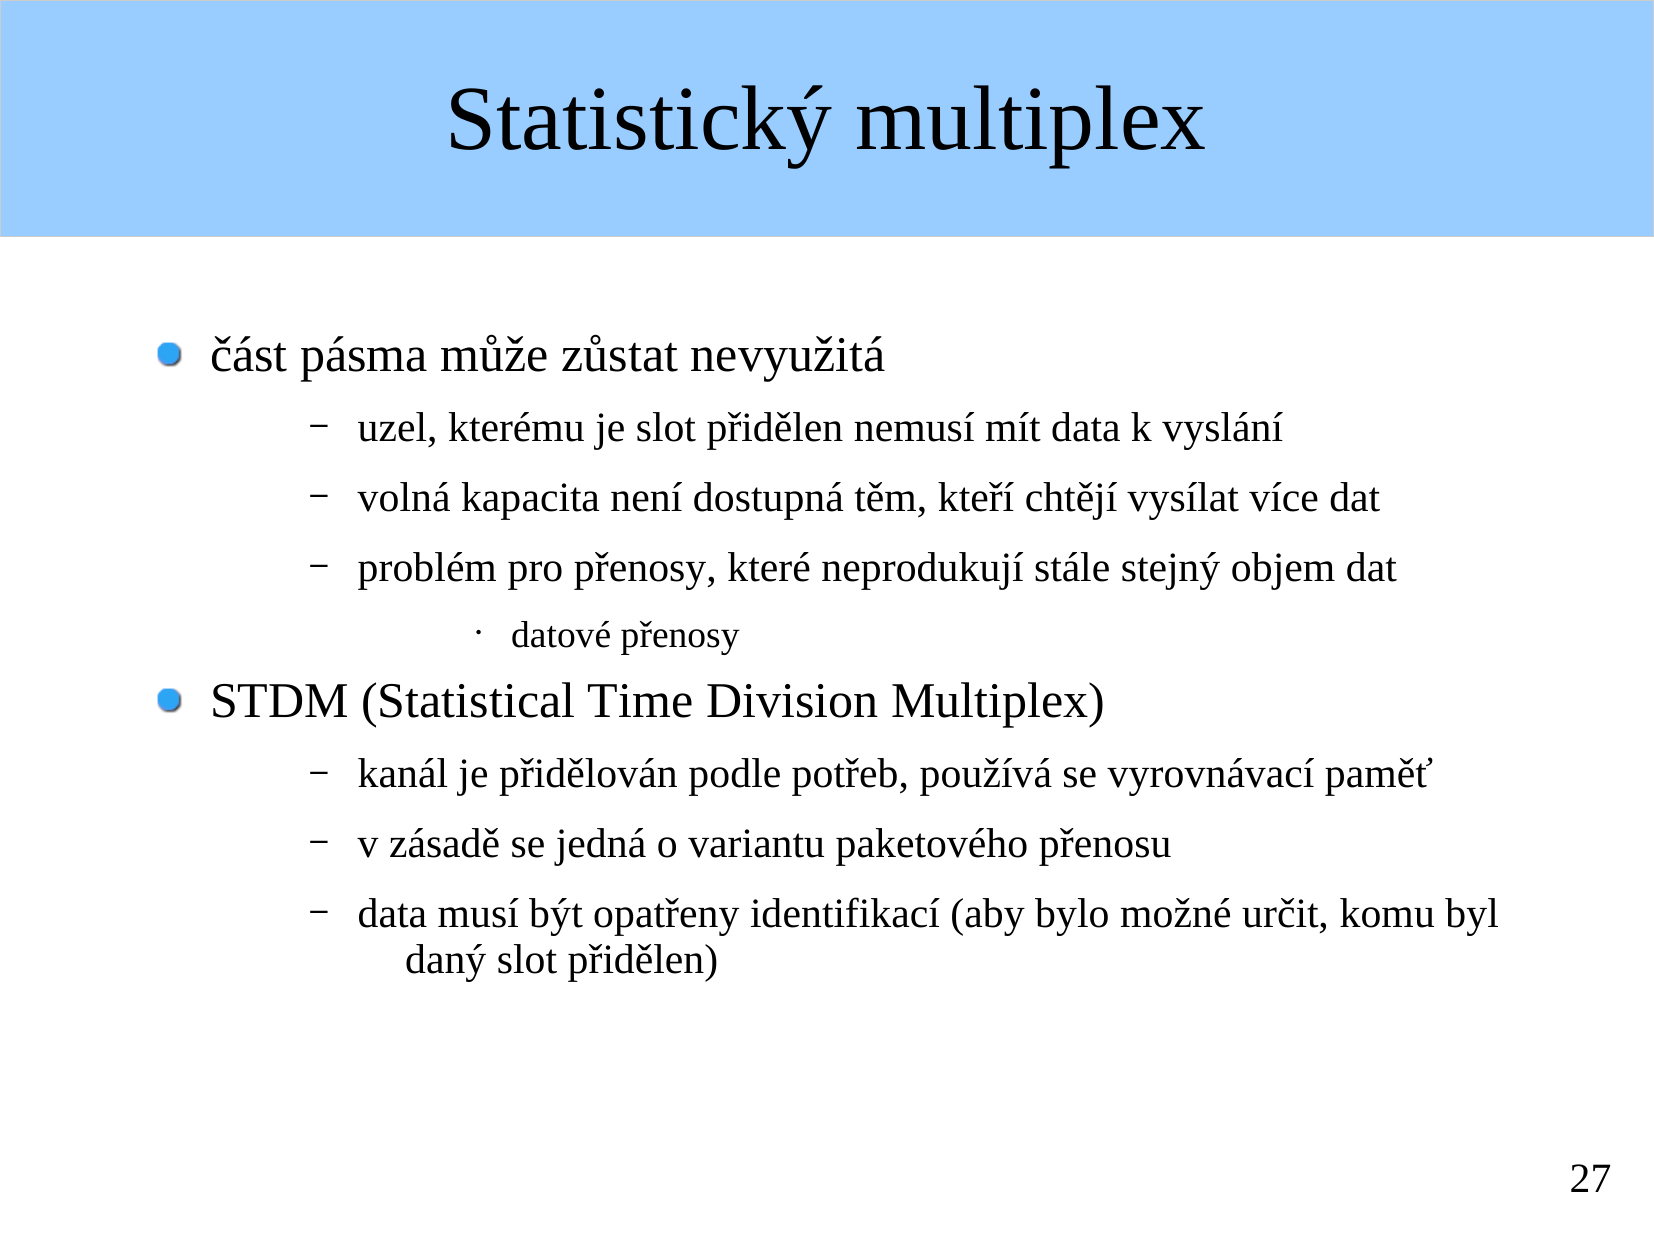

# Statistický multiplex
část pásma může zůstat nevyužitá
uzel, kterému je slot přidělen nemusí mít data k vyslání
volná kapacita není dostupná těm, kteří chtějí vysílat více dat
problém pro přenosy, které neprodukují stále stejný objem dat
datové přenosy
STDM (Statistical Time Division Multiplex)
kanál je přidělován podle potřeb, používá se vyrovnávací paměť
v zásadě se jedná o variantu paketového přenosu
data musí být opatřeny identifikací (aby bylo možné určit, komu byl daný slot přidělen)